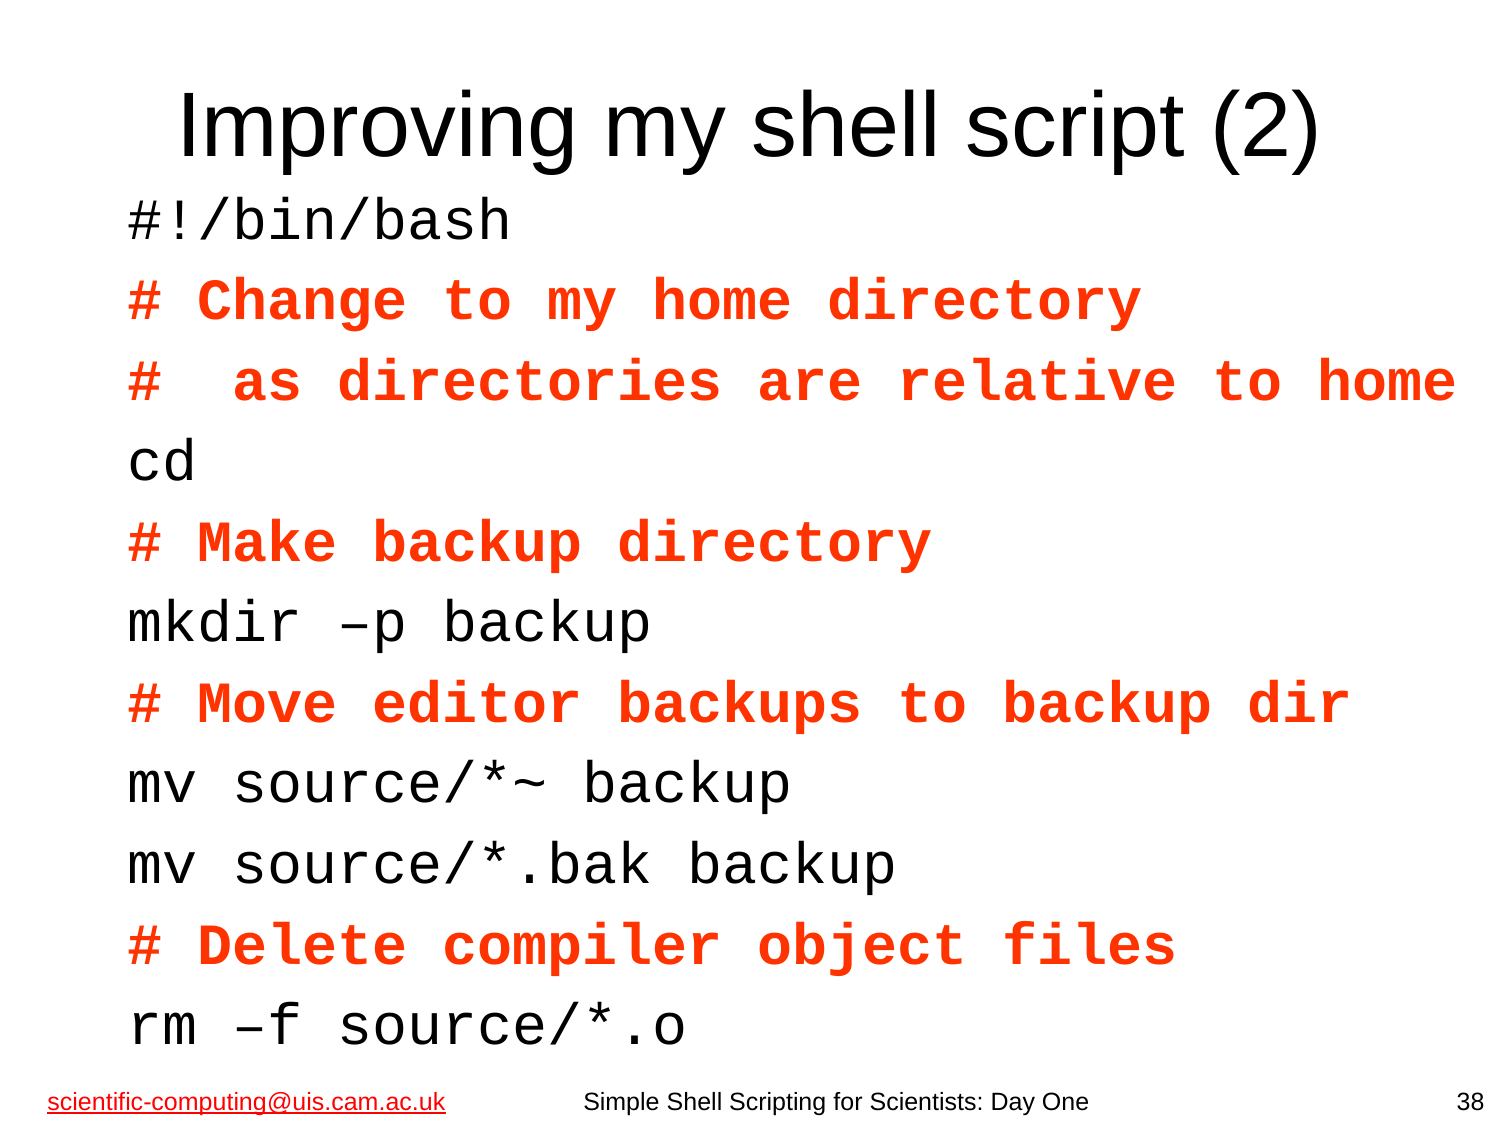

# Improving my shell script (2)
#!/bin/bash
# Change to my home directory
# as directories are relative to home
cd
# Make backup directory
mkdir –p backup
# Move editor backups to backup dir
mv source/*~ backup
mv source/*.bak backup
# Delete compiler object files
rm –f source/*.o
escience-support@ucs.cam.ac.uk	Simple Shell Scripting for Scientists: Day One
38